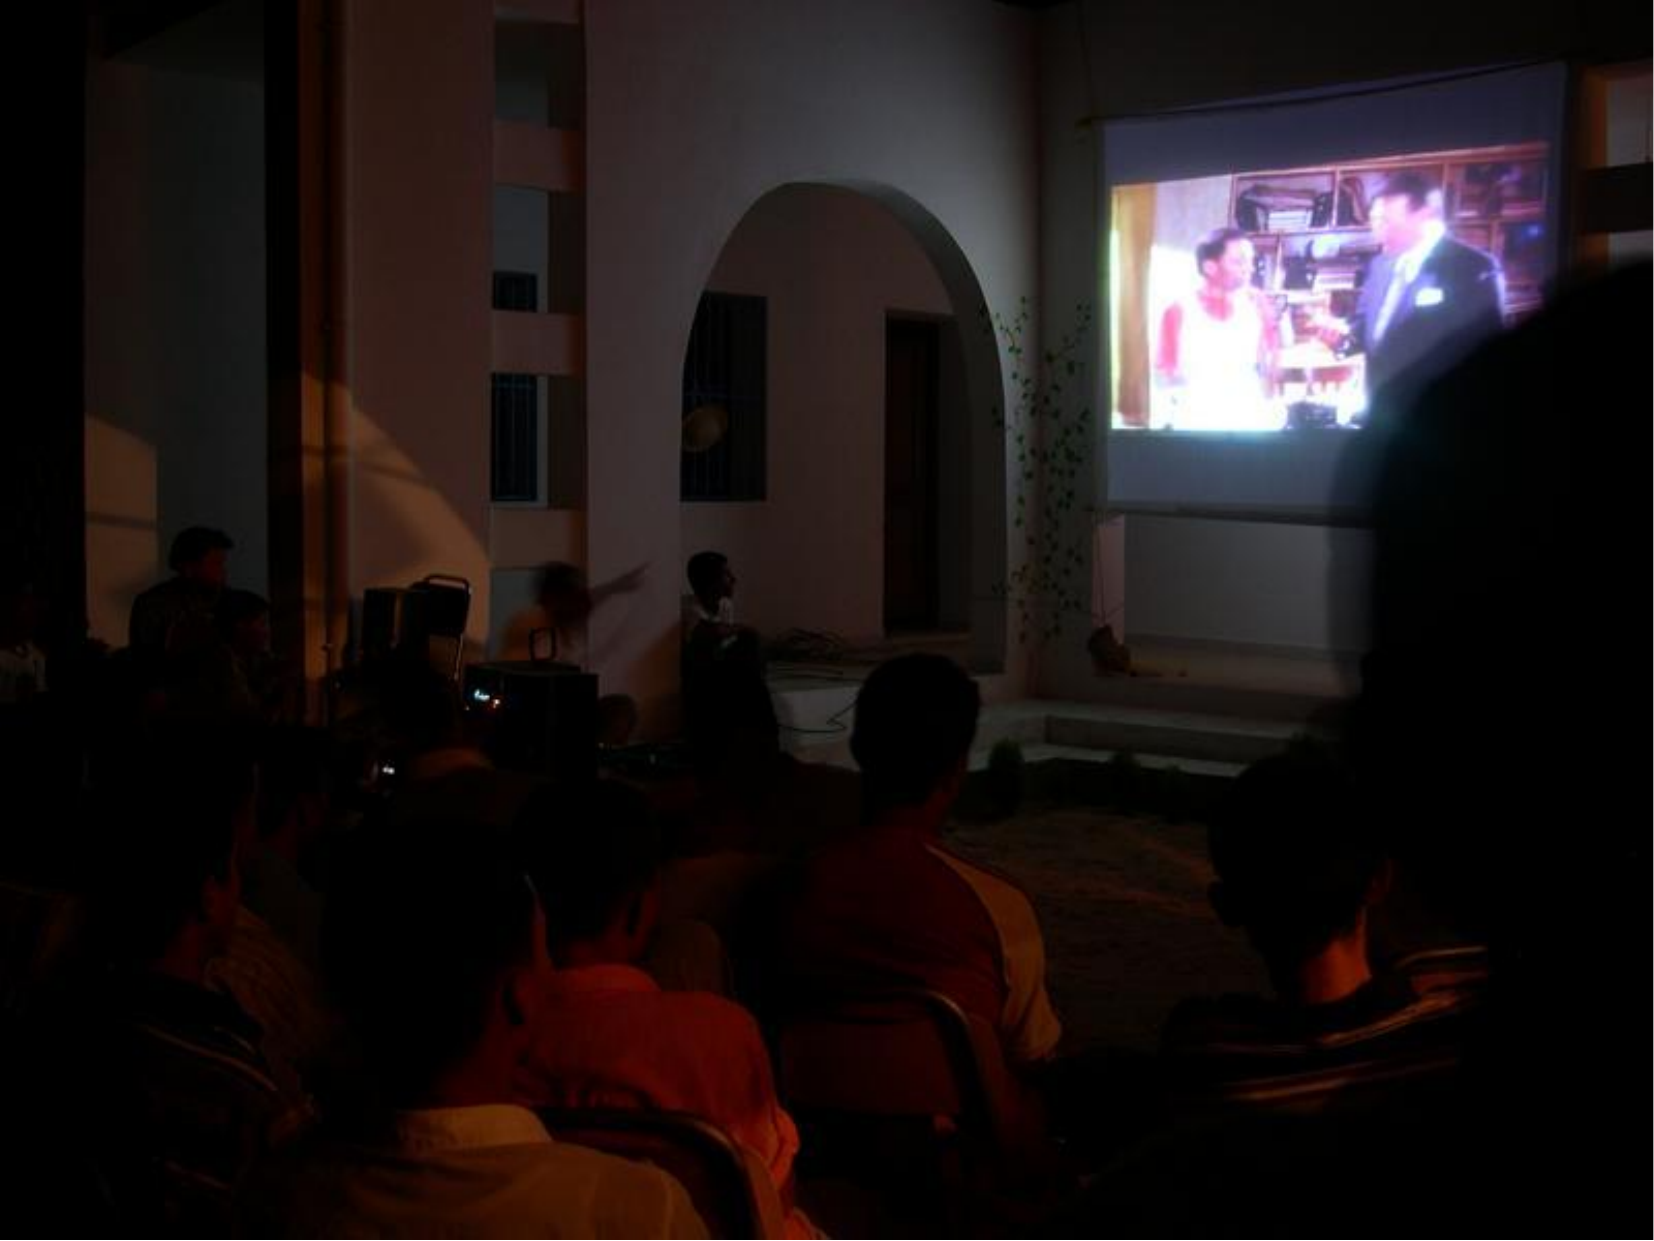

Cosa ci si può fare?
Ci si può costruire un cinema